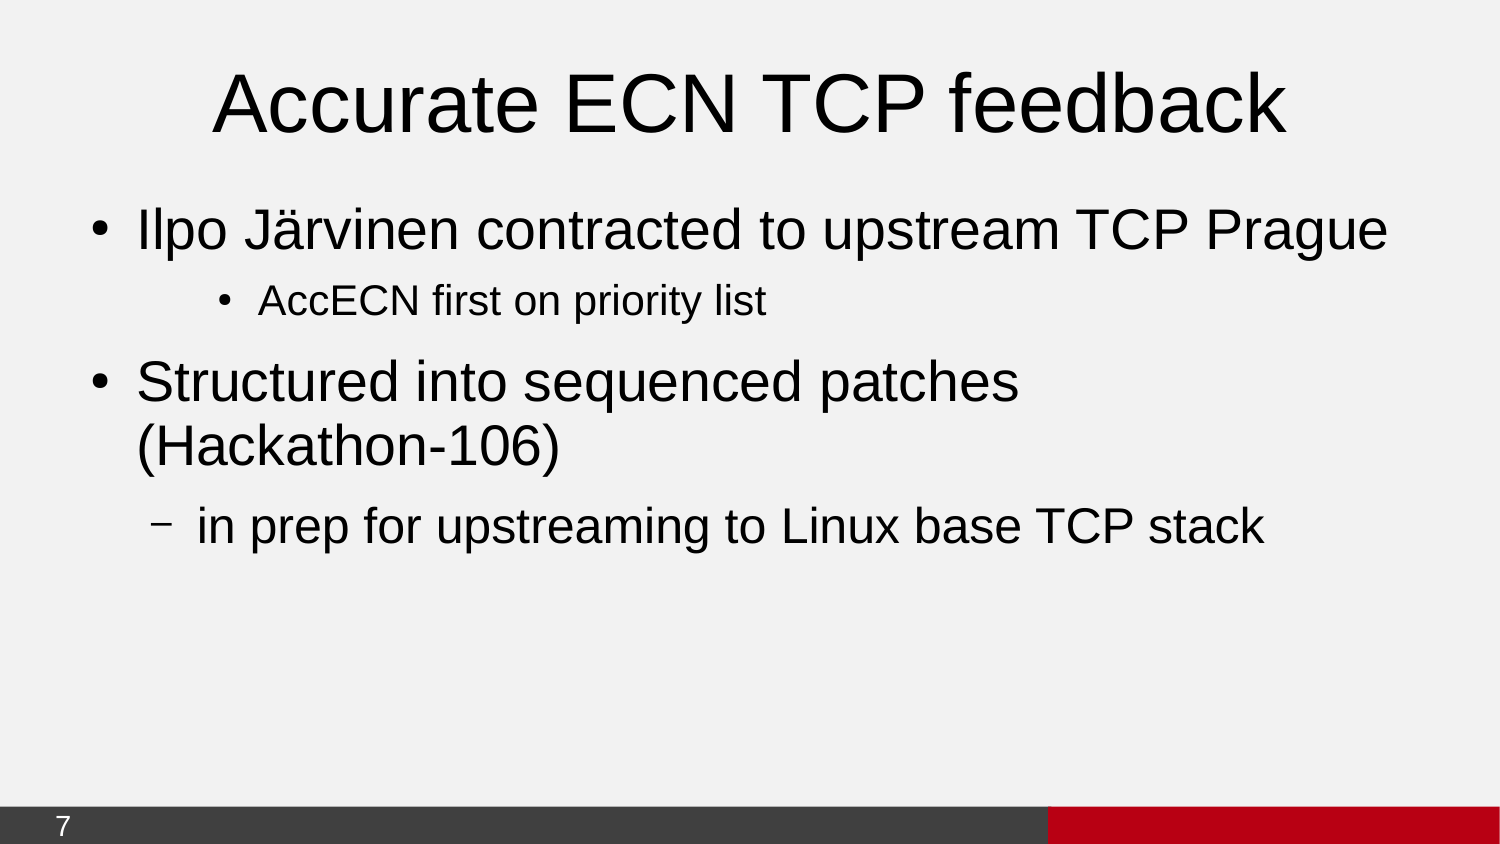

# Accurate ECN TCP feedback
Ilpo Järvinen contracted to upstream TCP Prague
AccECN first on priority list
Structured into sequenced patches
(Hackathon-106)
in prep for upstreaming to Linux base TCP stack
7